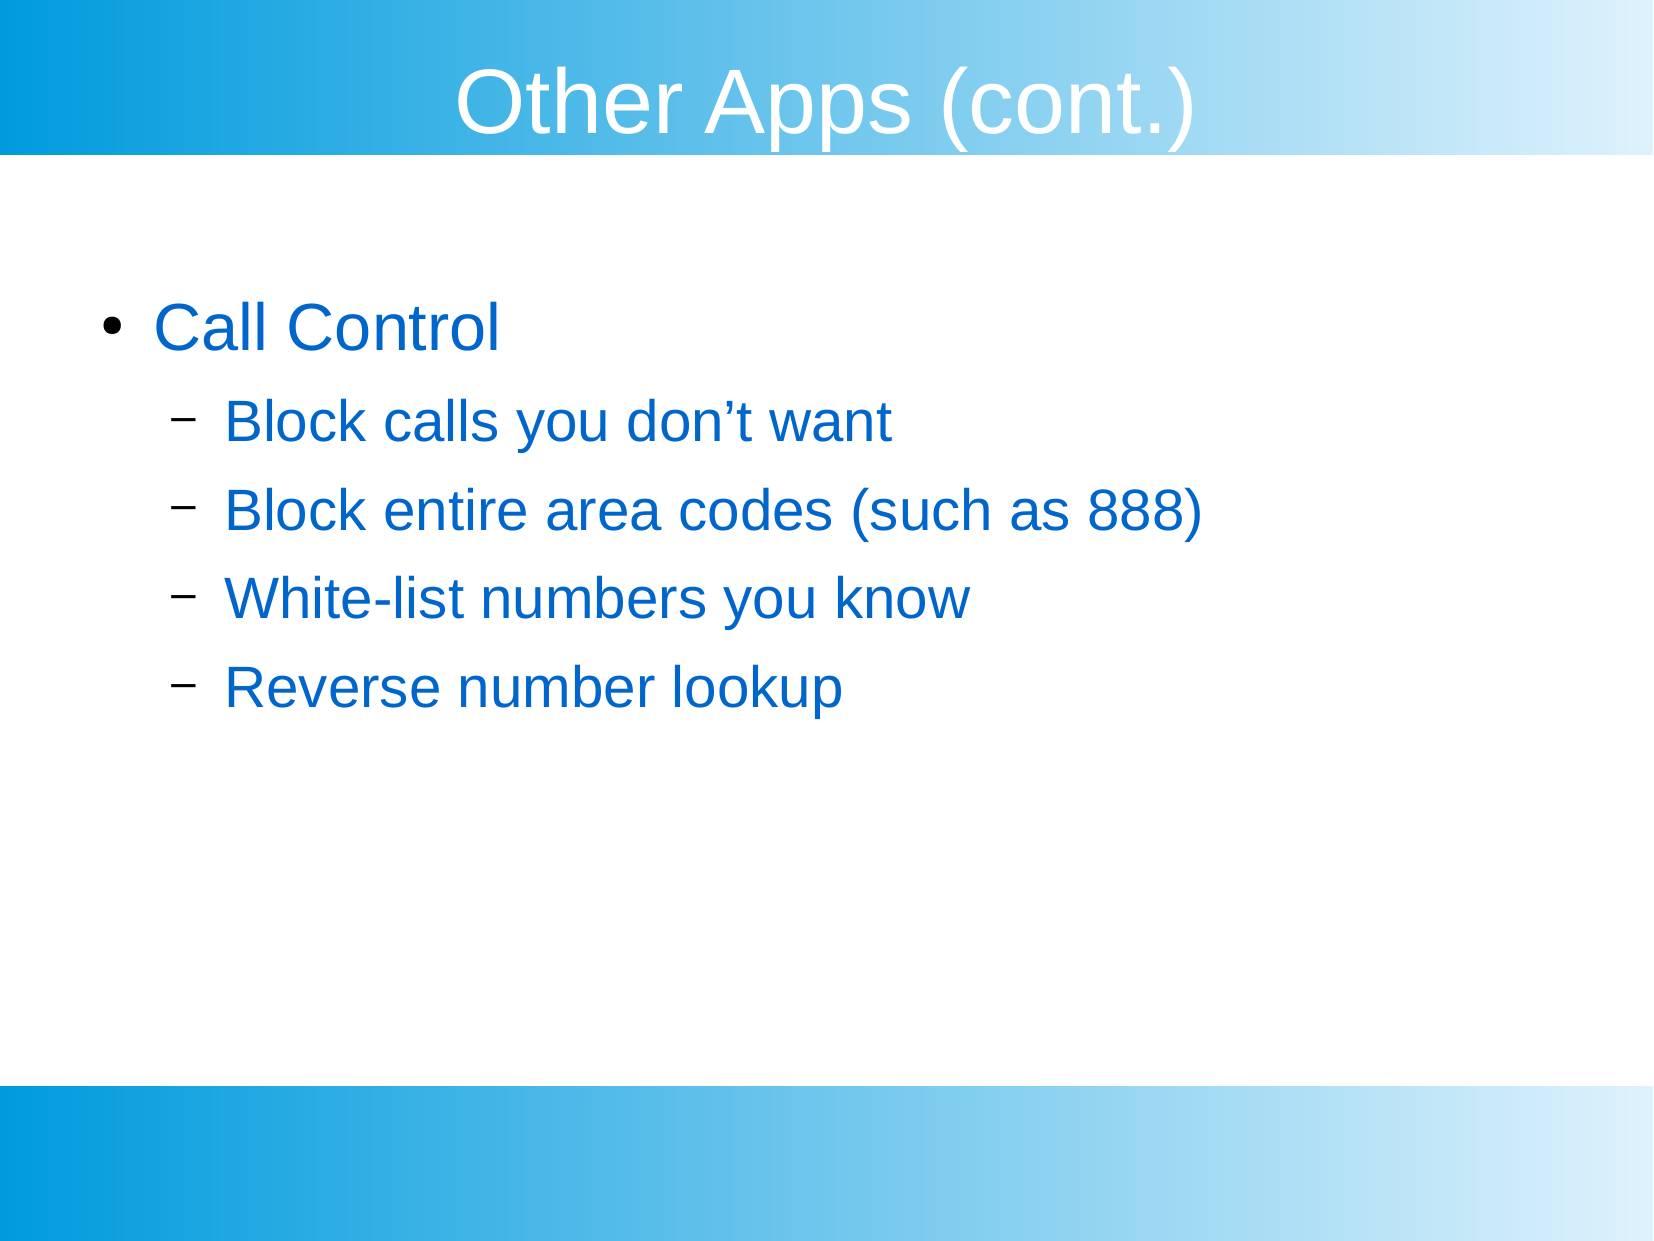

# Other Apps (cont.)
Call Control
Block calls you don’t want
Block entire area codes (such as 888)
White-list numbers you know
Reverse number lookup